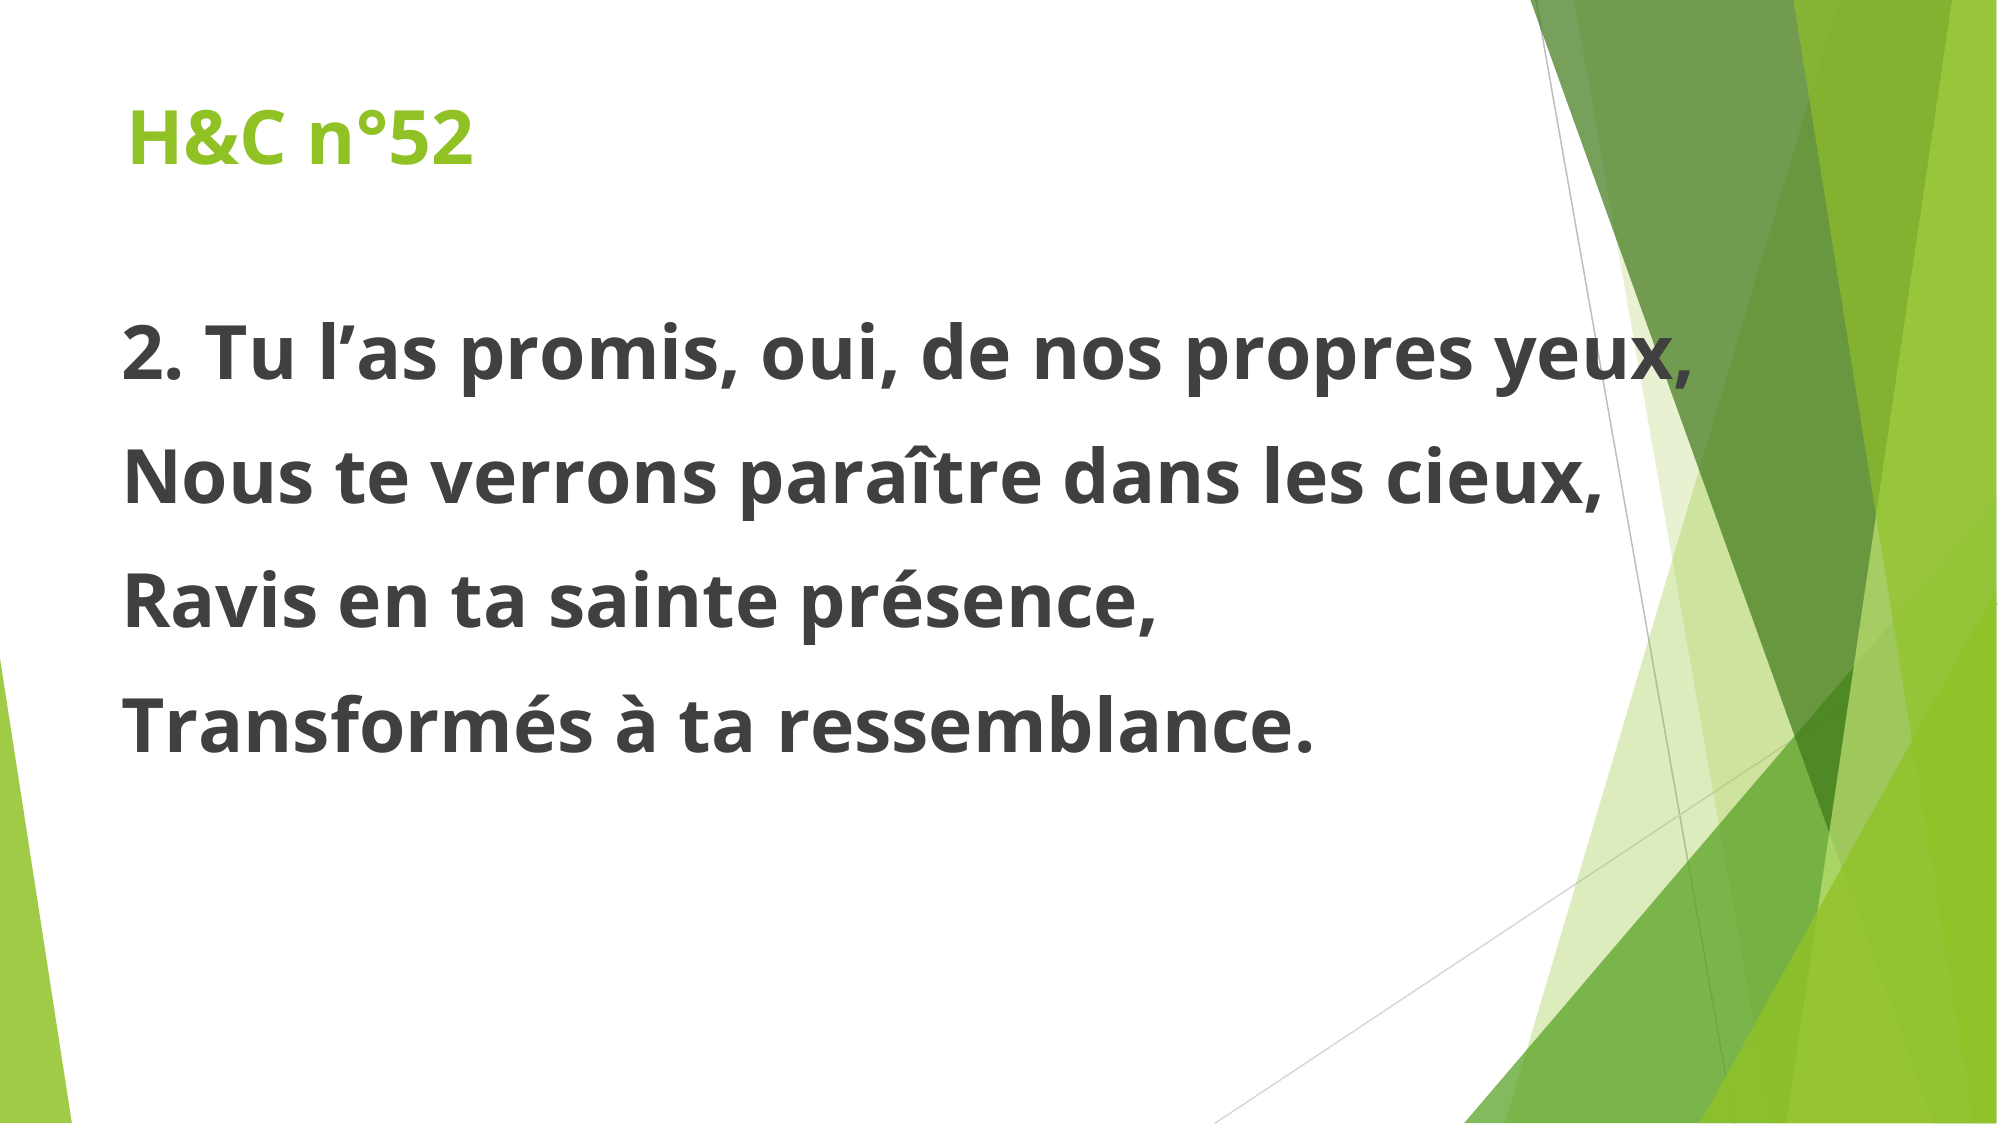

H&C n°52
2. Tu l’as promis, oui, de nos propres yeux,
Nous te verrons paraître dans les cieux,
Ravis en ta sainte présence,
Transformés à ta ressemblance.